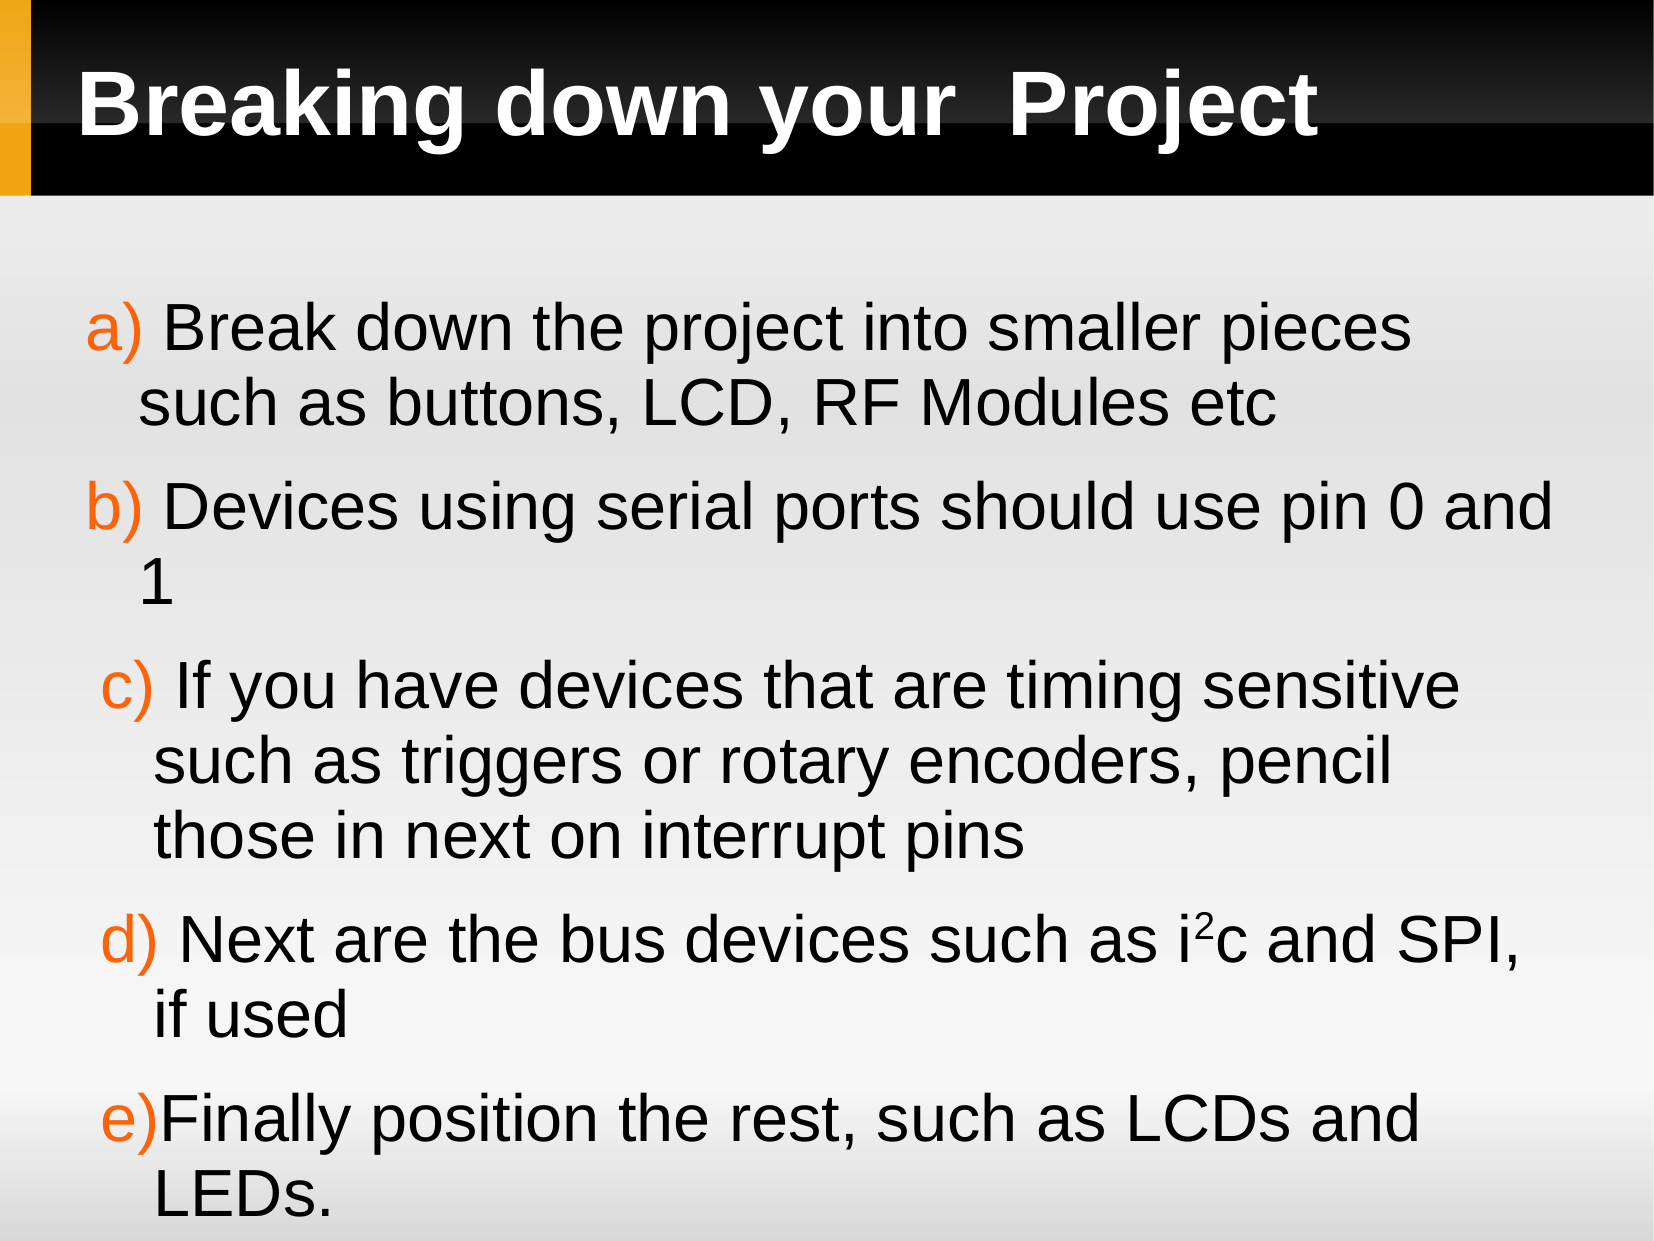

# Breaking down your Project
 Break down the project into smaller pieces such as buttons, LCD, RF Modules etc
 Devices using serial ports should use pin 0 and 1
 If you have devices that are timing sensitive such as triggers or rotary encoders, pencil those in next on interrupt pins
 Next are the bus devices such as i2c and SPI, if used
Finally position the rest, such as LCDs and LEDs.